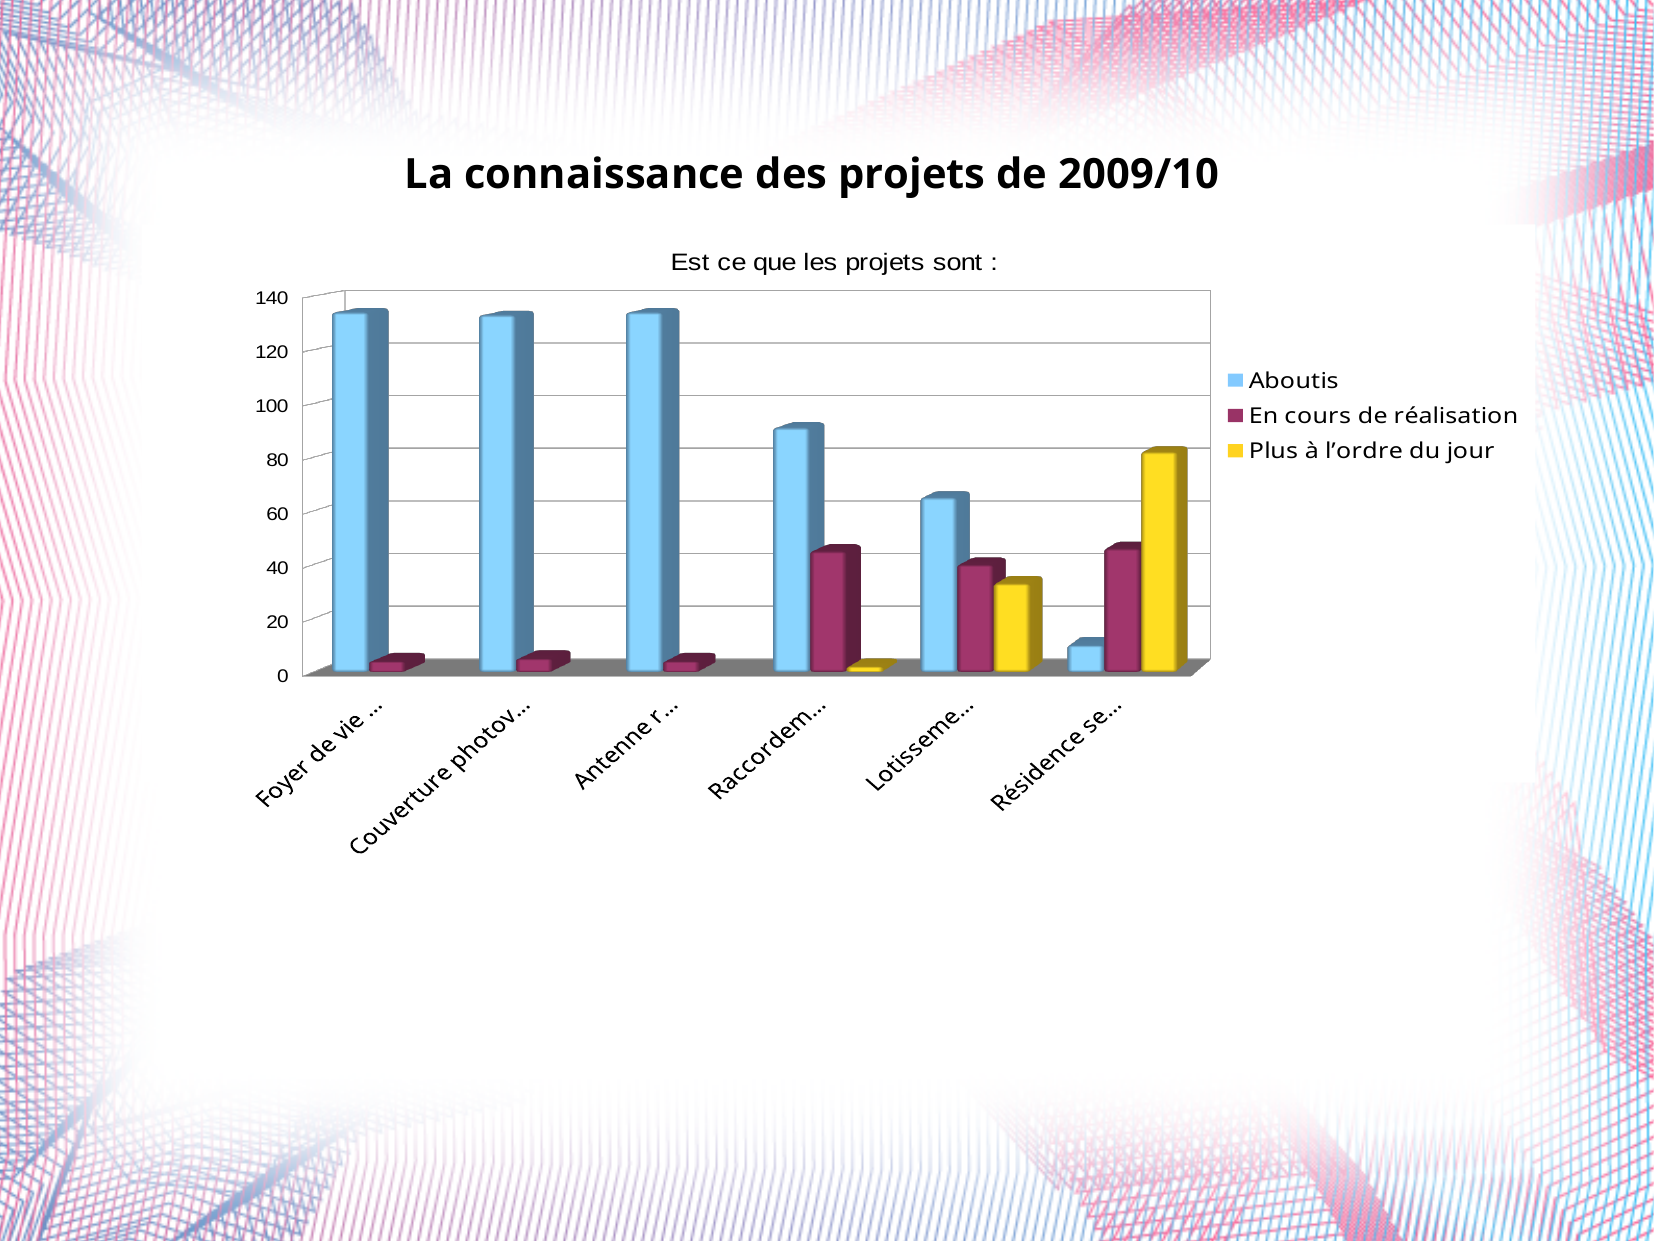

# La connaissance des projets de 2009/10
[unsupported chart]